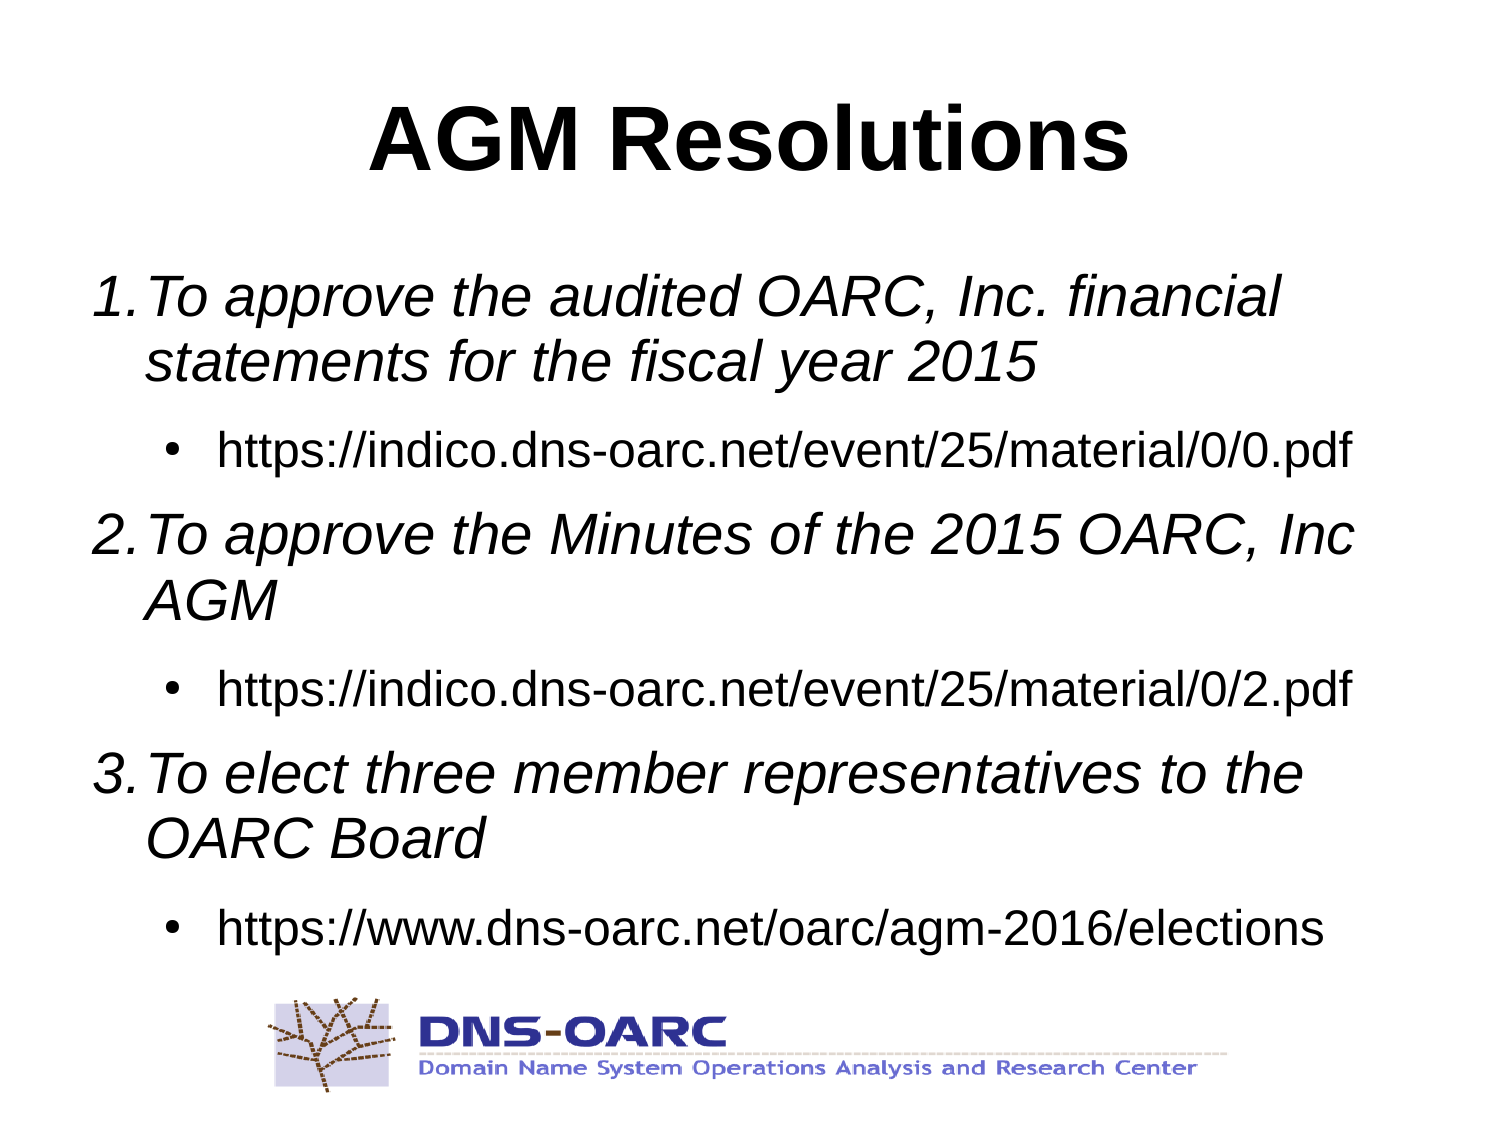

# AGM Resolutions
To approve the audited OARC, Inc. financial statements for the fiscal year 2015
https://indico.dns-oarc.net/event/25/material/0/0.pdf
To approve the Minutes of the 2015 OARC, Inc AGM
https://indico.dns-oarc.net/event/25/material/0/2.pdf
To elect three member representatives to the OARC Board
https://www.dns-oarc.net/oarc/agm-2016/elections